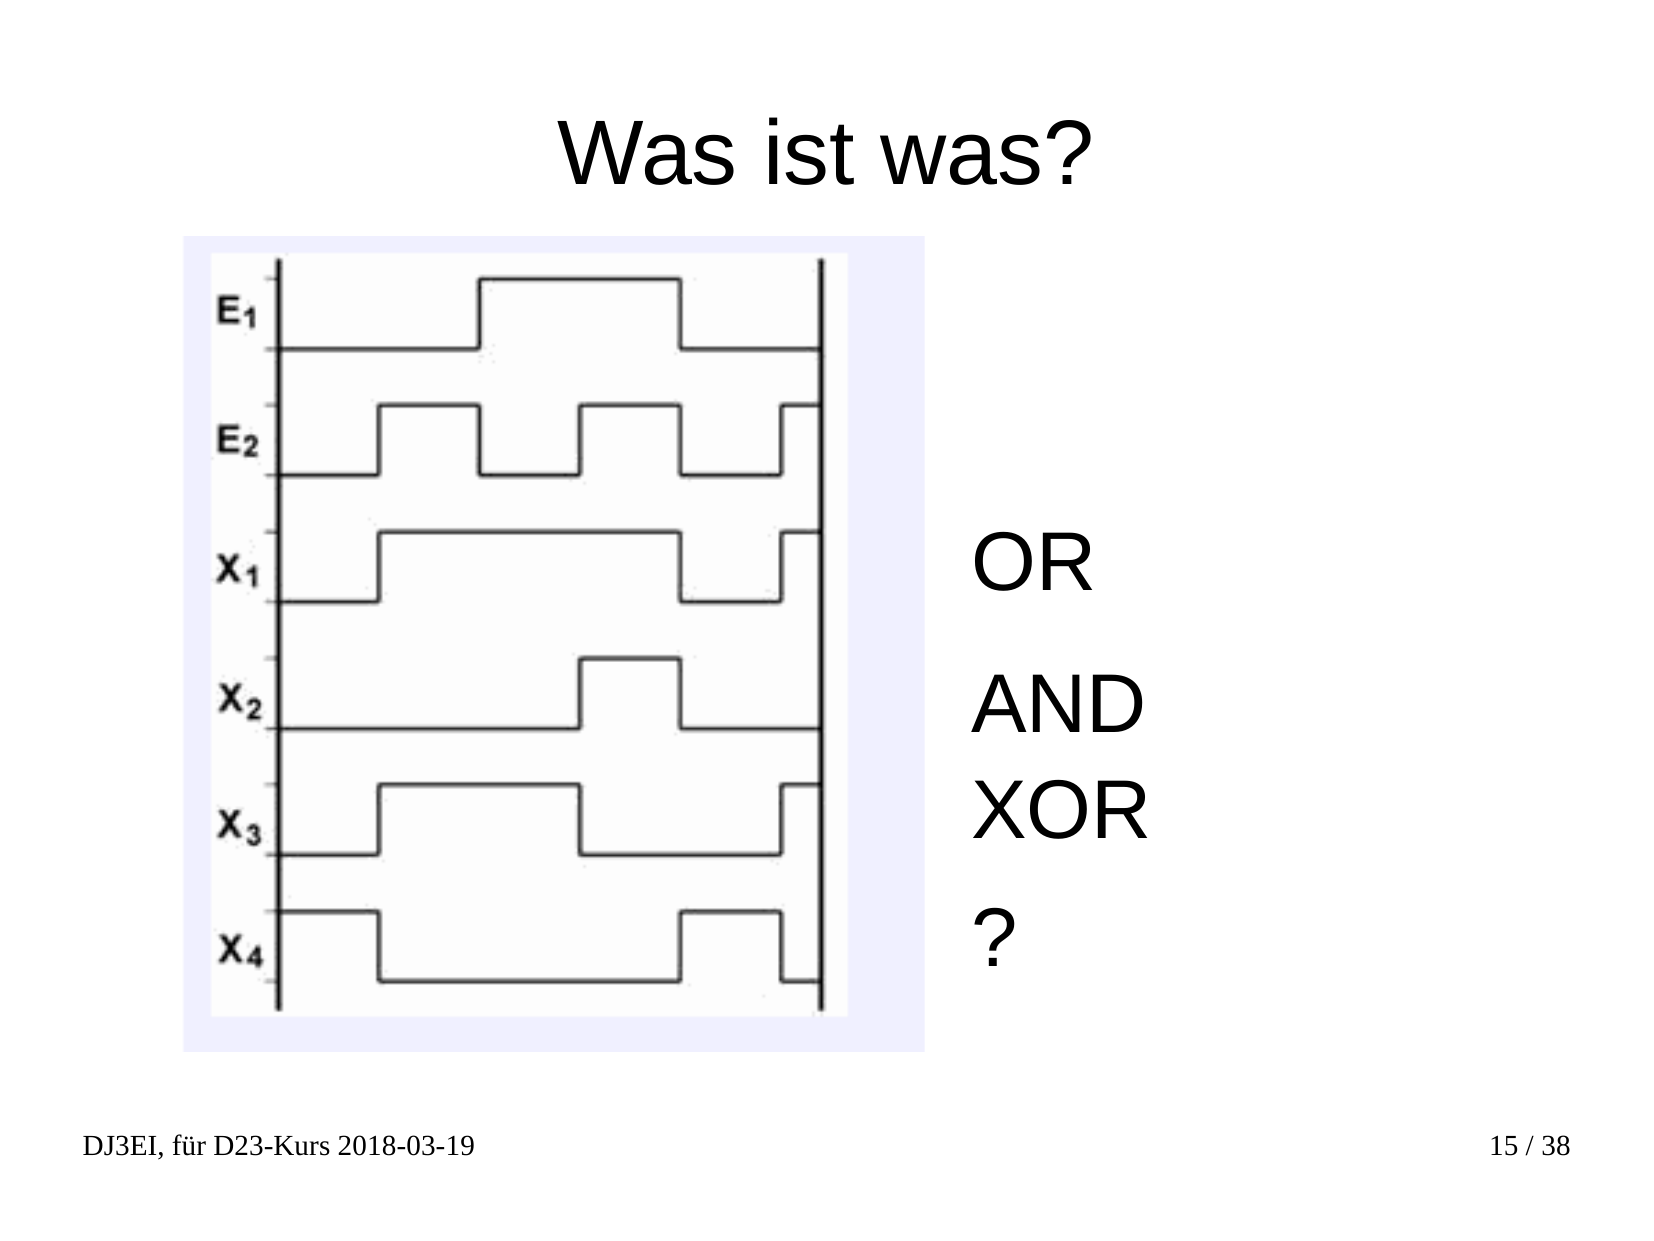

# Was ist was?
OR
AND
XOR
?
15